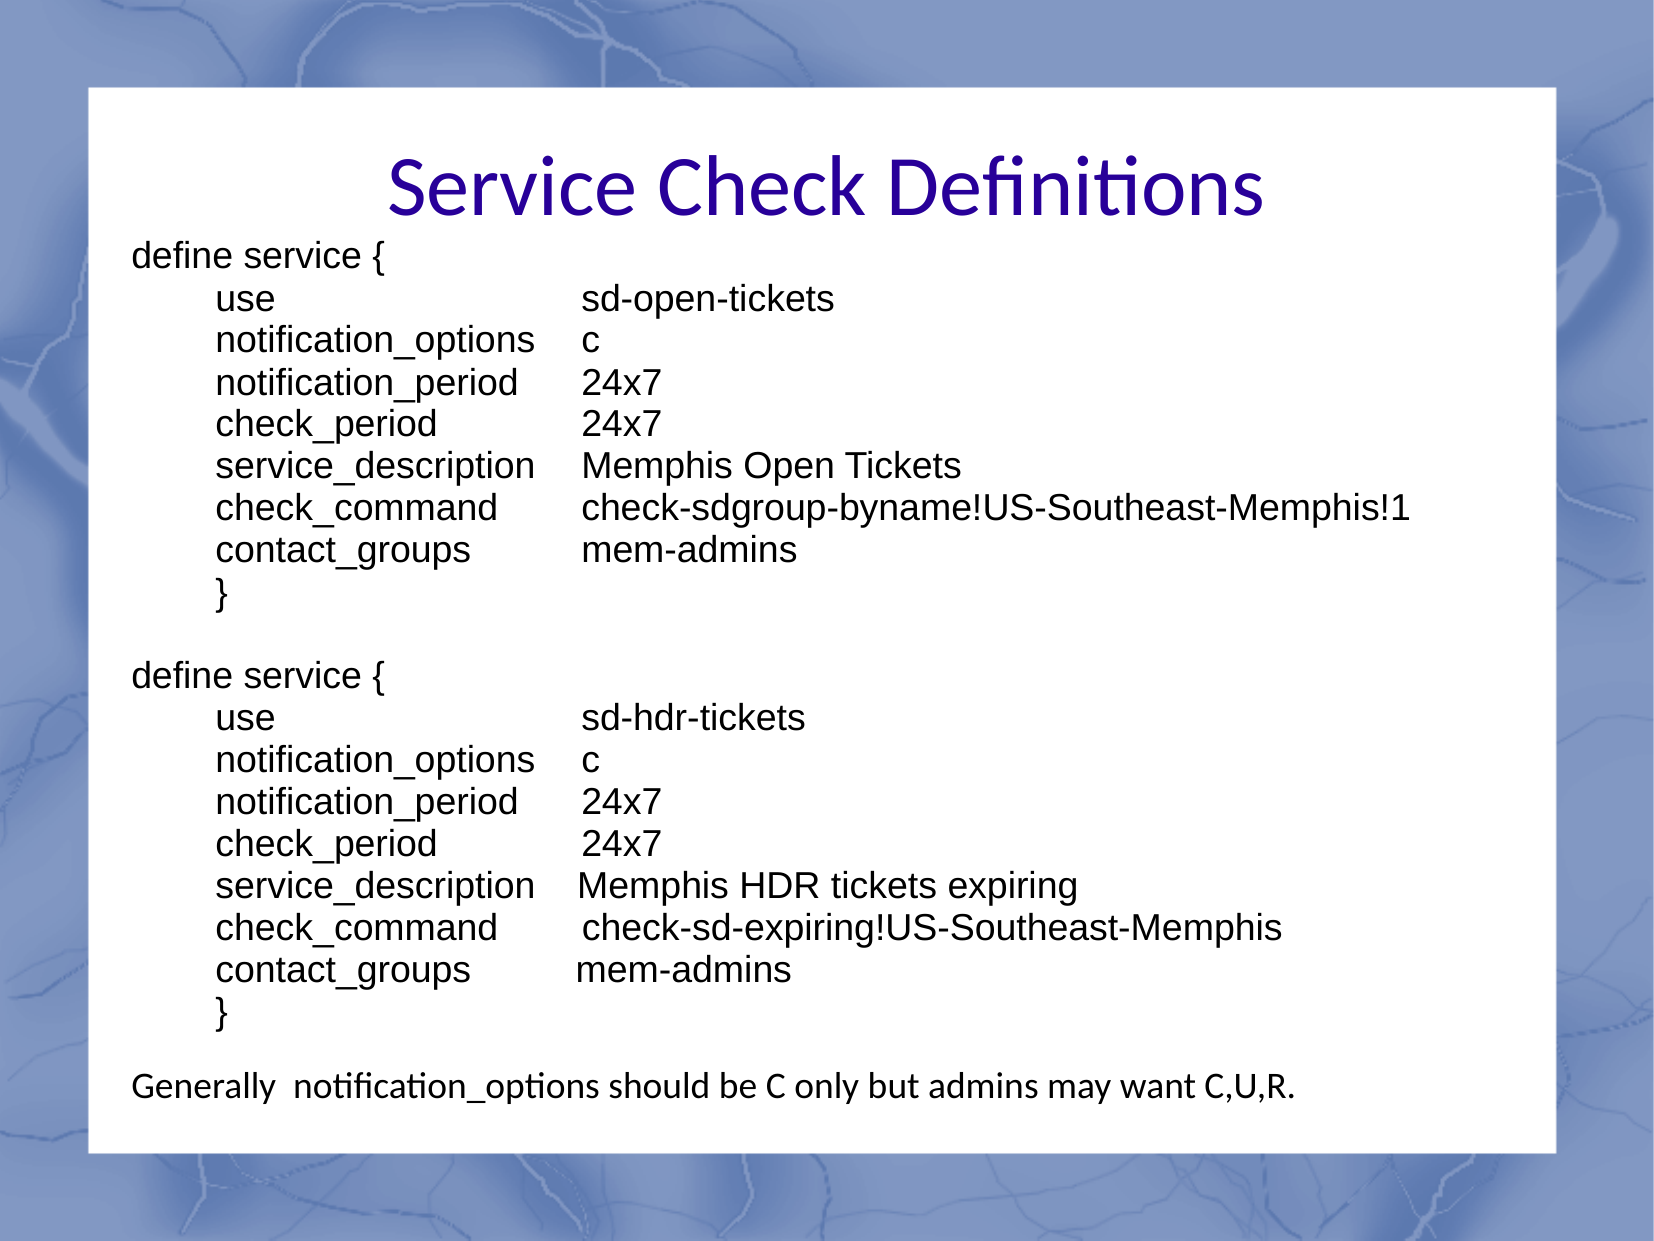

# Service Check Definitions
define service {
 use 			sd-open-tickets
 notification_options 	c
 notification_period 	24x7
 check_period 	24x7
 service_description 	Memphis Open Tickets
 check_command 	check-sdgroup-byname!US-Southeast-Memphis!1
 contact_groups 	mem-admins
 }
define service {
 use 			sd-hdr-tickets
 notification_options 	c
 notification_period 	24x7
 check_period 	24x7
 service_description Memphis HDR tickets expiring
 check_command check-sd-expiring!US-Southeast-Memphis
 contact_groups mem-admins
 }
Generally notification_options should be C only but admins may want C,U,R.